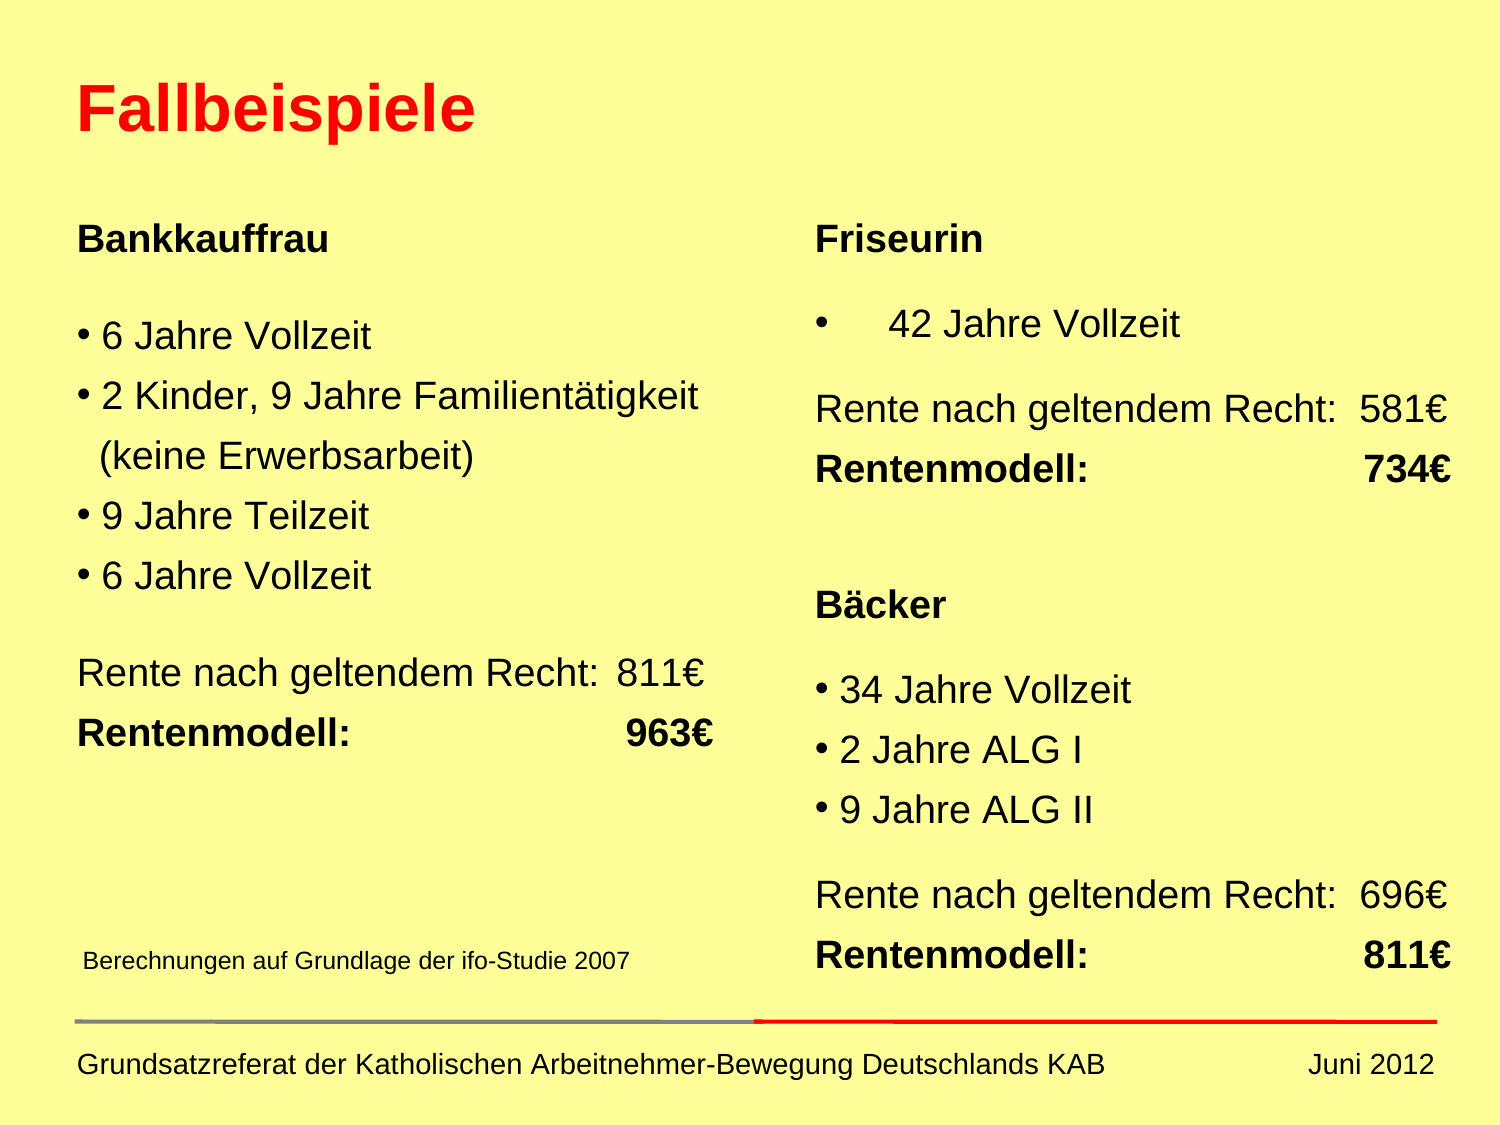

Fallbeispiele
Bankkauffrau
 6 Jahre Vollzeit
 2 Kinder, 9 Jahre Familientätigkeit
 (keine Erwerbsarbeit)
 9 Jahre Teilzeit
 6 Jahre Vollzeit
Rente nach geltendem Recht: 811€
Rentenmodell:		 963€
Friseurin
 42 Jahre Vollzeit
Rente nach geltendem Recht: 581€
Rentenmodell:		 734€
Bäcker
 34 Jahre Vollzeit
 2 Jahre ALG I
 9 Jahre ALG II
Rente nach geltendem Recht: 696€
Rentenmodell:		 811€
Berechnungen auf Grundlage der ifo-Studie 2007